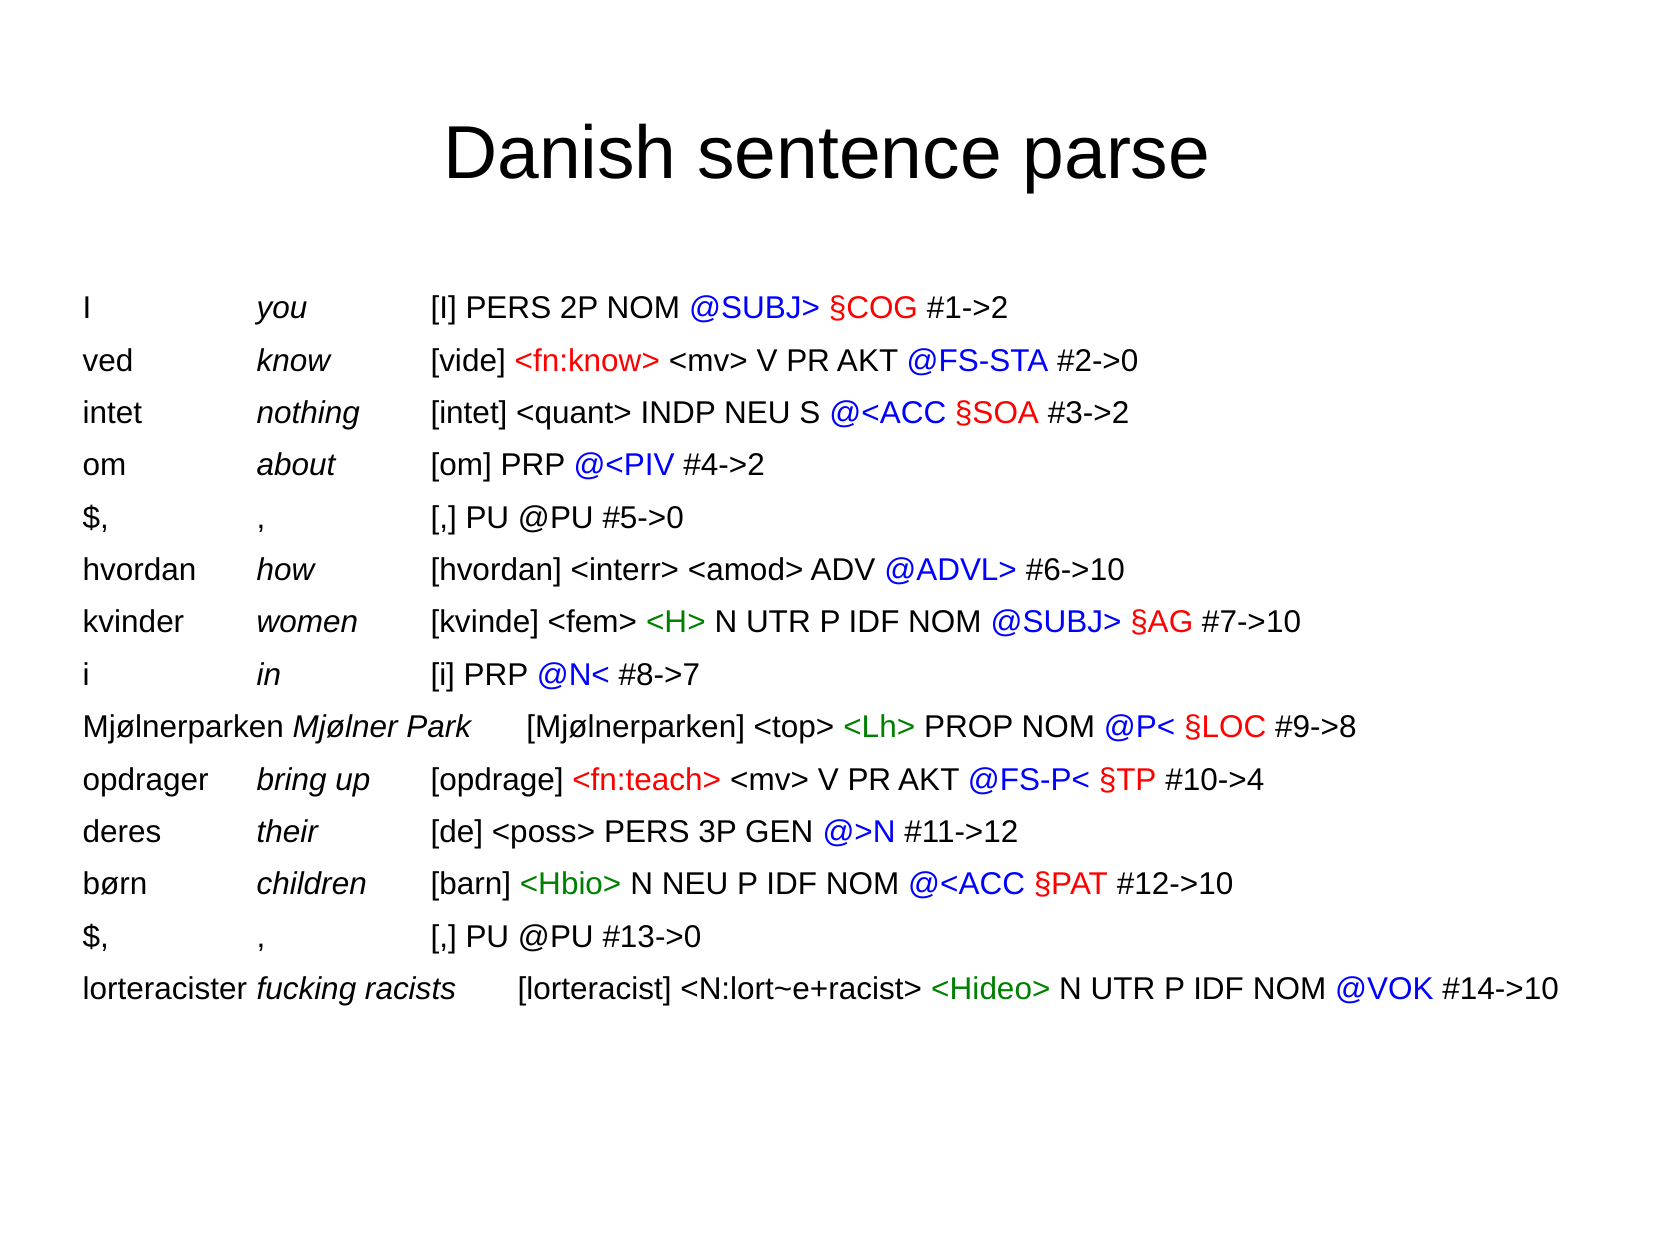

# Danish sentence parse
I	you									[I] PERS 2P NOM @SUBJ> §COG #1->2
ved	know	[vide] <fn:know> <mv> V PR AKT @FS-STA #2->0
intet	nothing			[intet] <quant> INDP NEU S @<ACC §SOA #3->2
om	about	[om] PRP @<PIV #4->2
$,	,	[,] PU @PU #5->0
hvordan	how	[hvordan] <interr> <amod> ADV @ADVL> #6->10
kvinder	women	[kvinde] <fem> <H> N UTR P IDF NOM @SUBJ> §AG #7->10
i	in	[i] PRP @N< #8->7
Mjølnerparken Mjølner Park	 [Mjølnerparken] <top> <Lh> PROP NOM @P< §LOC #9->8
opdrager	bring up		[opdrage] <fn:teach> <mv> V PR AKT @FS-P< §TP #10->4
deres	their		[de] <poss> PERS 3P GEN @>N #11->12
børn	children	[barn] <Hbio> N NEU P IDF NOM @<ACC §PAT #12->10
$,	,				[,] PU @PU #13->0
lorteracister	fucking racists	[lorteracist] <N:lort~e+racist> <Hideo> N UTR P IDF NOM @VOK #14->10